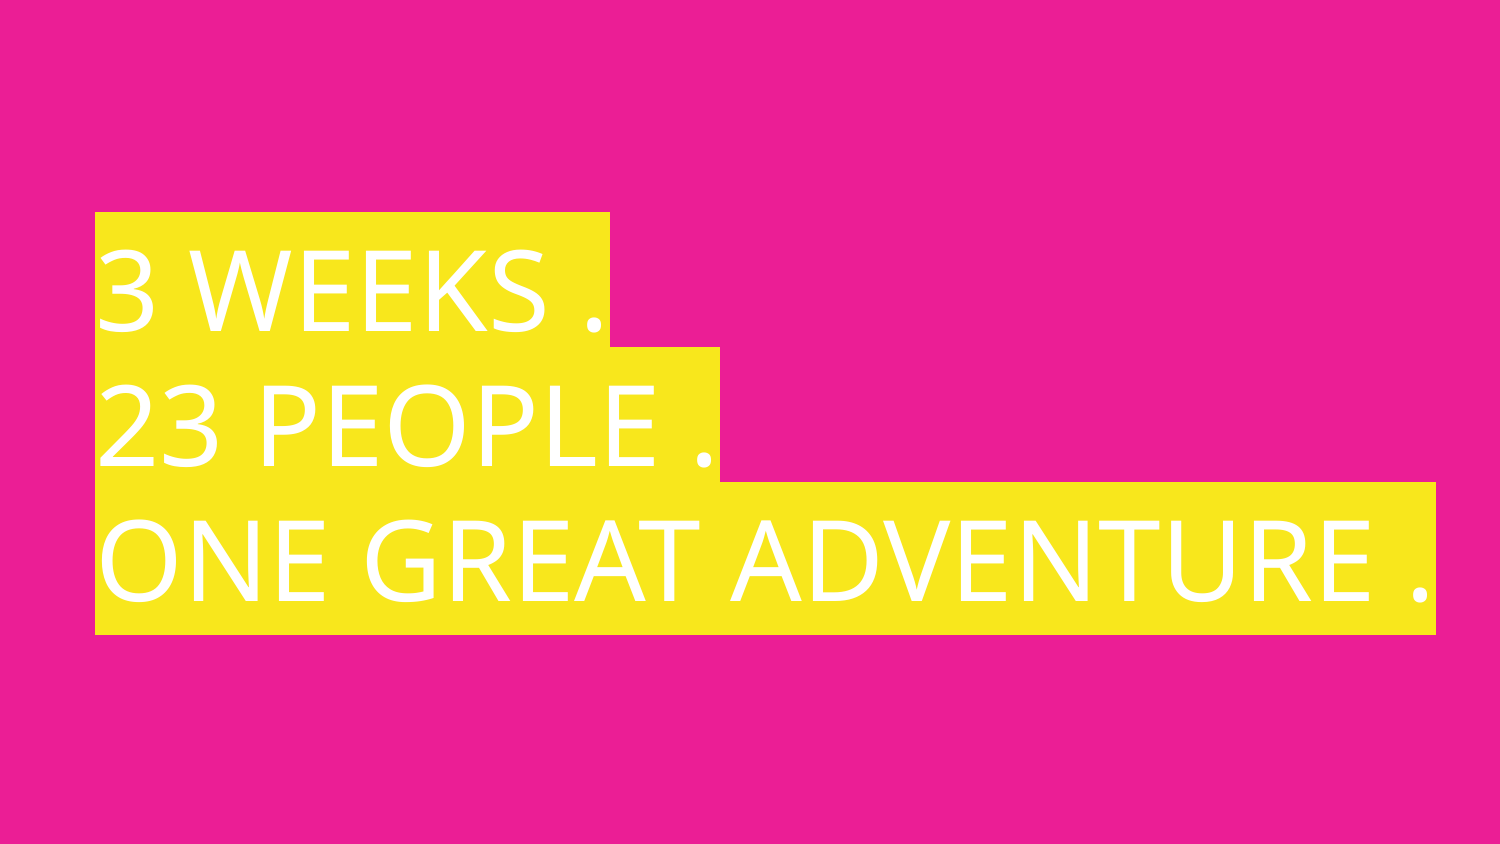

# 3 WEEKS . 23 PEOPLE . ONE GREAT ADVENTURE .